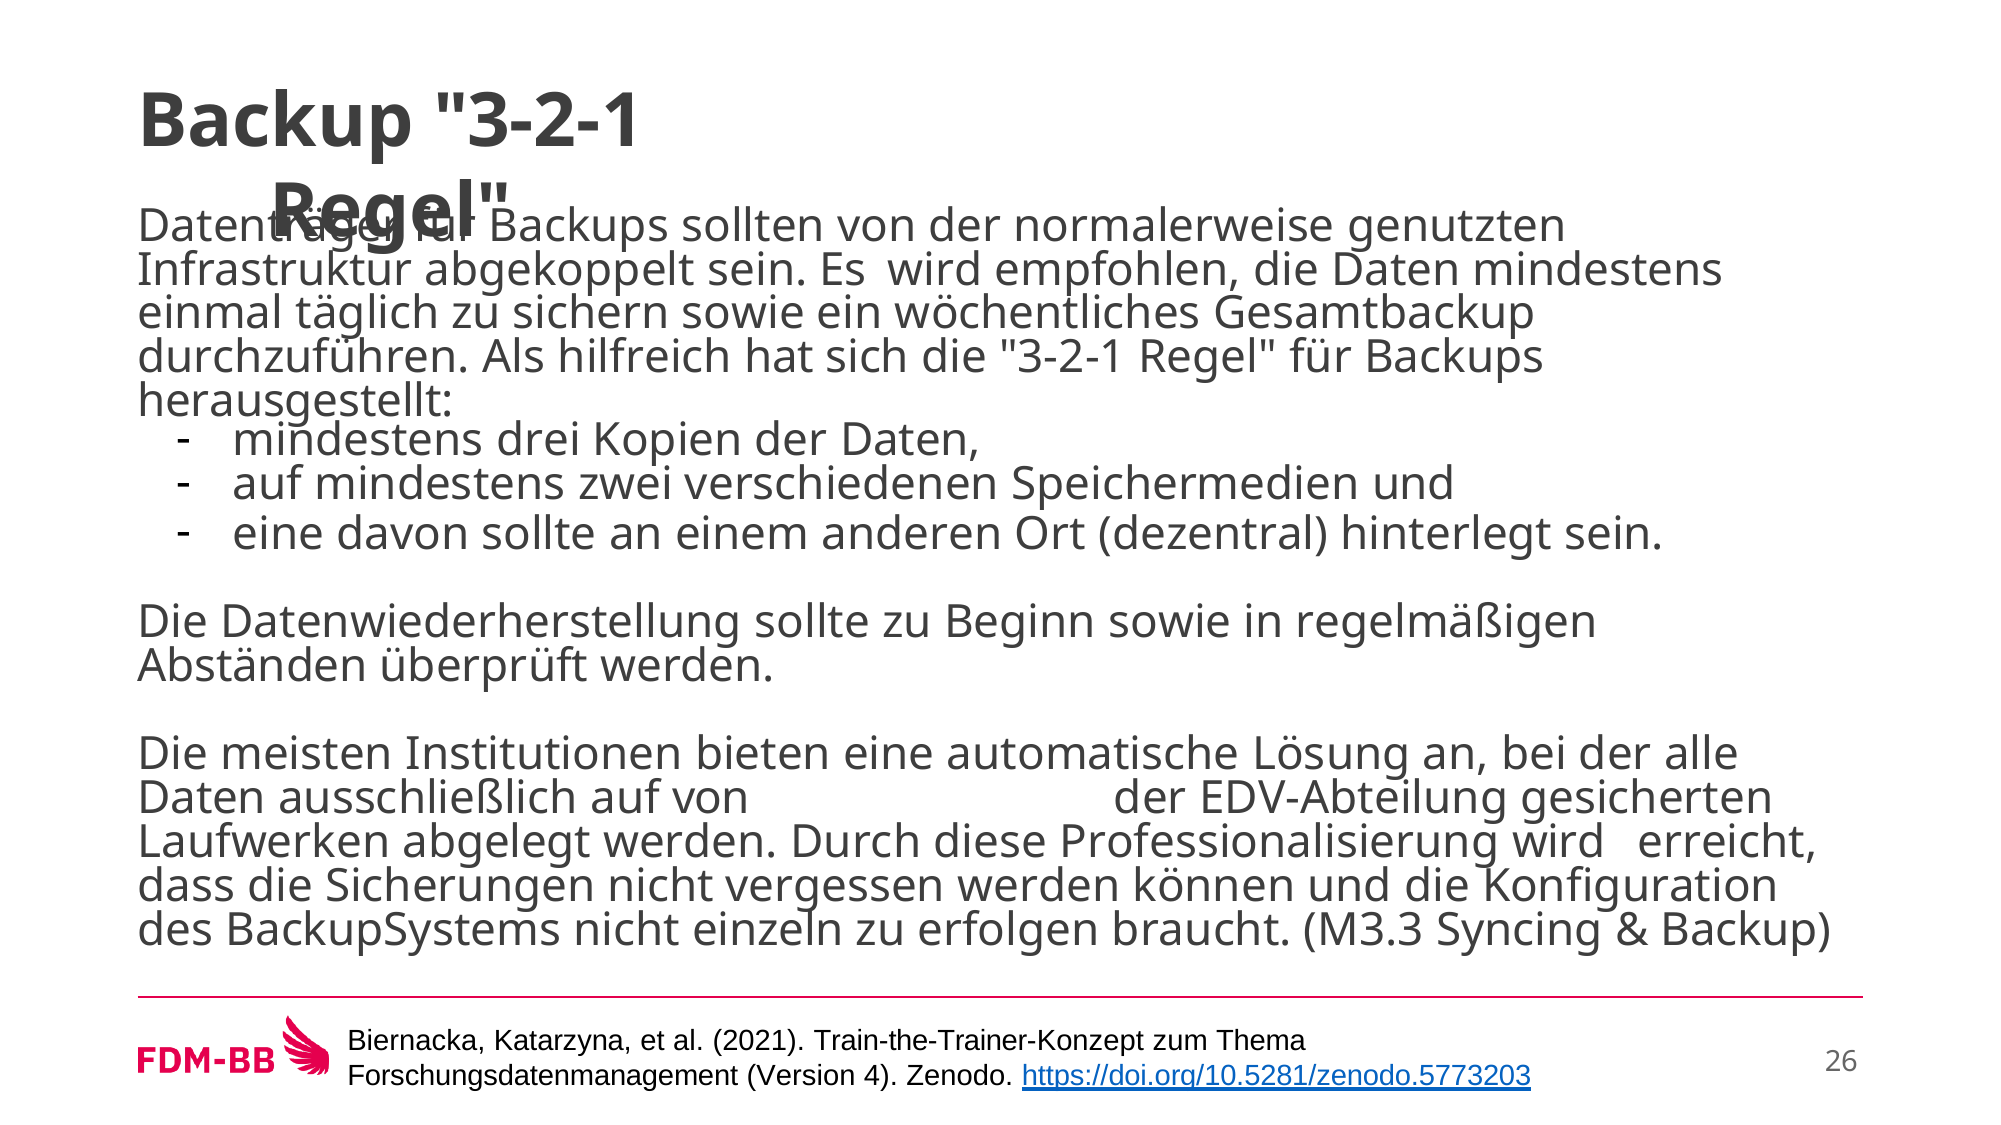

# Backup "3-2-1 Regel"
Datenträger für Backups sollten von der normalerweise genutzten Infrastruktur abgekoppelt sein. Es	wird empfohlen, die Daten mindestens einmal täglich zu sichern sowie ein wöchentliches Gesamtbackup durchzuführen. Als hilfreich hat sich die "3-2-1 Regel" für Backups herausgestellt:
mindestens drei Kopien der Daten,
auf mindestens zwei verschiedenen Speichermedien und
eine davon sollte an einem anderen Ort (dezentral) hinterlegt sein.
Die Datenwiederherstellung sollte zu Beginn sowie in regelmäßigen Abständen überprüft werden.
Die meisten Institutionen bieten eine automatische Lösung an, bei der alle Daten ausschließlich auf von	der EDV-Abteilung gesicherten Laufwerken abgelegt werden. Durch diese Professionalisierung wird	erreicht, dass die Sicherungen nicht vergessen werden können und die Konfiguration des BackupSystems nicht einzeln zu erfolgen braucht. (M3.3 Syncing & Backup)
Biernacka, Katarzyna, et al. (2021). Train-the-Trainer-Konzept zum Thema Forschungsdatenmanagement (Version 4). Zenodo. https://doi.org/10.5281/zenodo.5773203
26